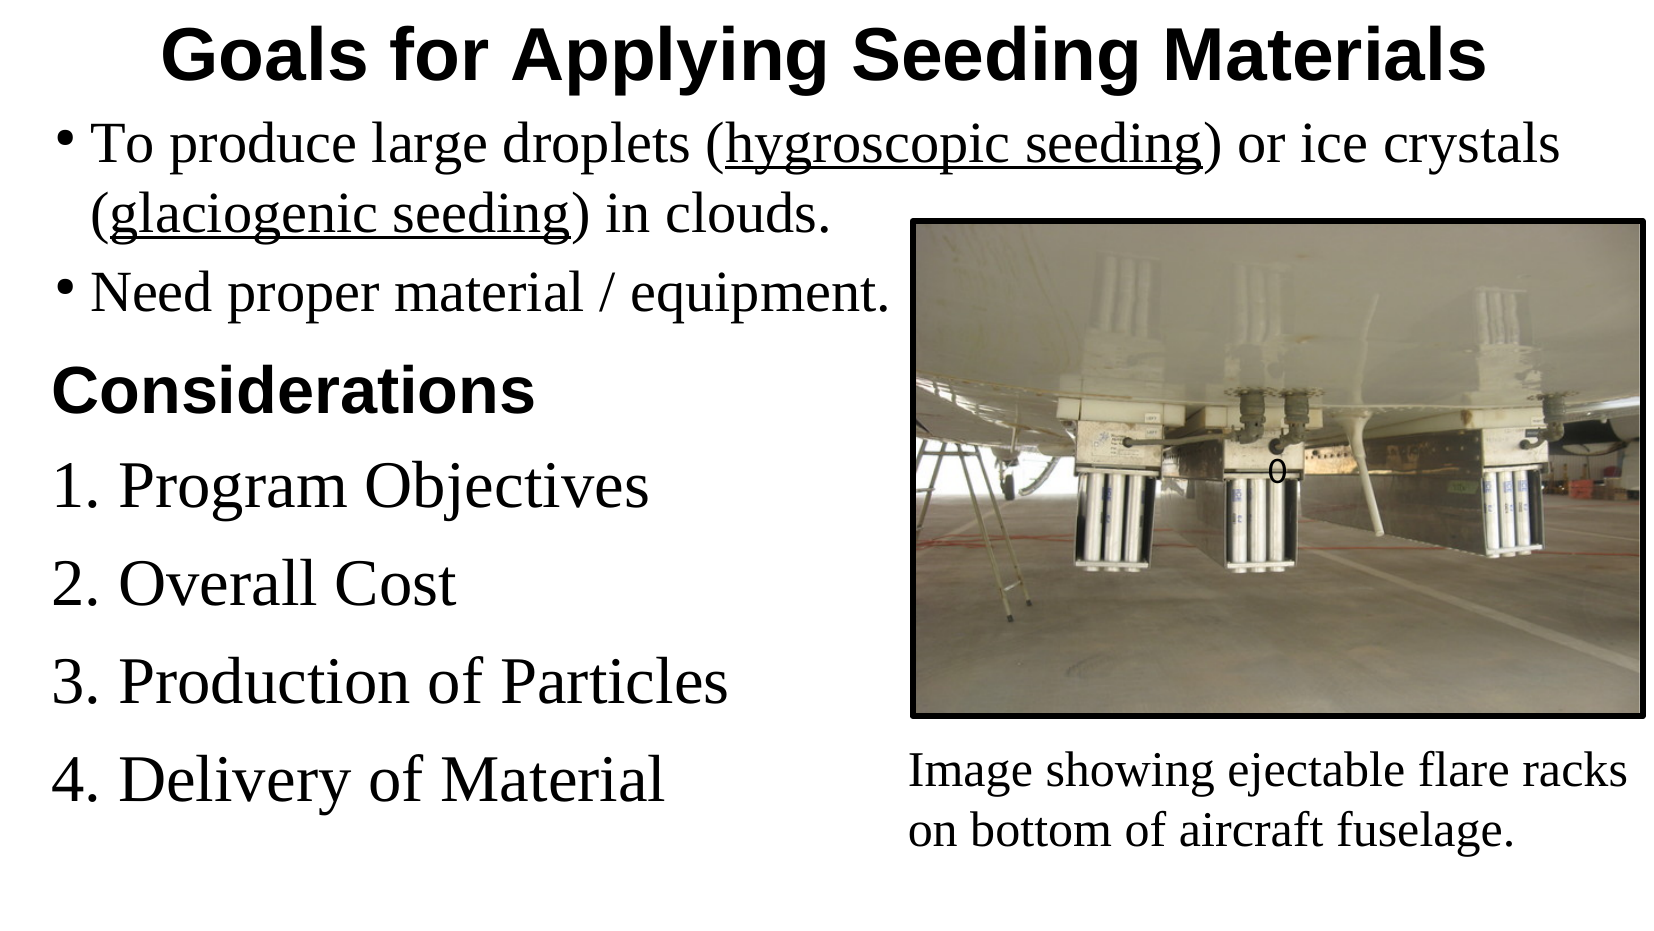

# Goals for Applying Seeding Materials
To produce large droplets (hygroscopic seeding) or ice crystals (glaciogenic seeding) in clouds.
Need proper material / equipment.
0
Considerations
1. Program Objectives
2. Overall Cost
3. Production of Particles
4. Delivery of Material
Image showing ejectable flare racks on bottom of aircraft fuselage.